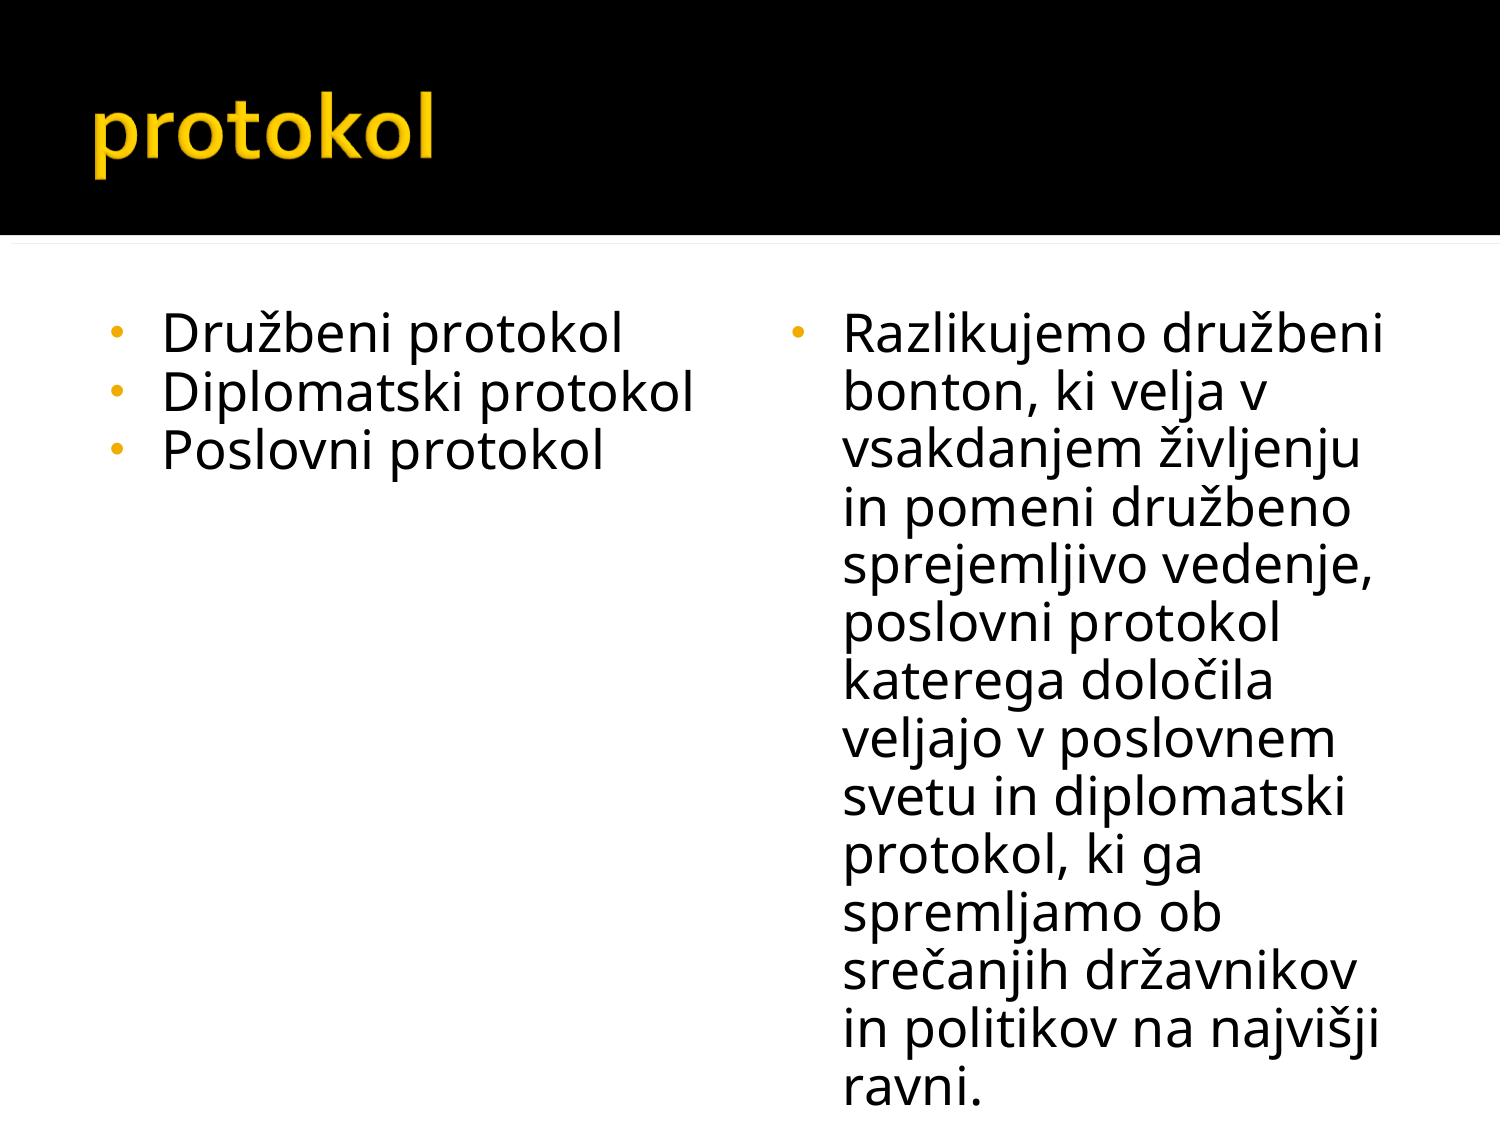

# Družbeni protokol
Diplomatski protokol
Poslovni protokol
Razlikujemo družbeni bonton, ki velja v vsakdanjem življenju in pomeni družbeno sprejemljivo vedenje, poslovni protokol katerega določila veljajo v poslovnem svetu in diplomatski protokol, ki ga spremljamo ob srečanjih državnikov in politikov na najvišji ravni.